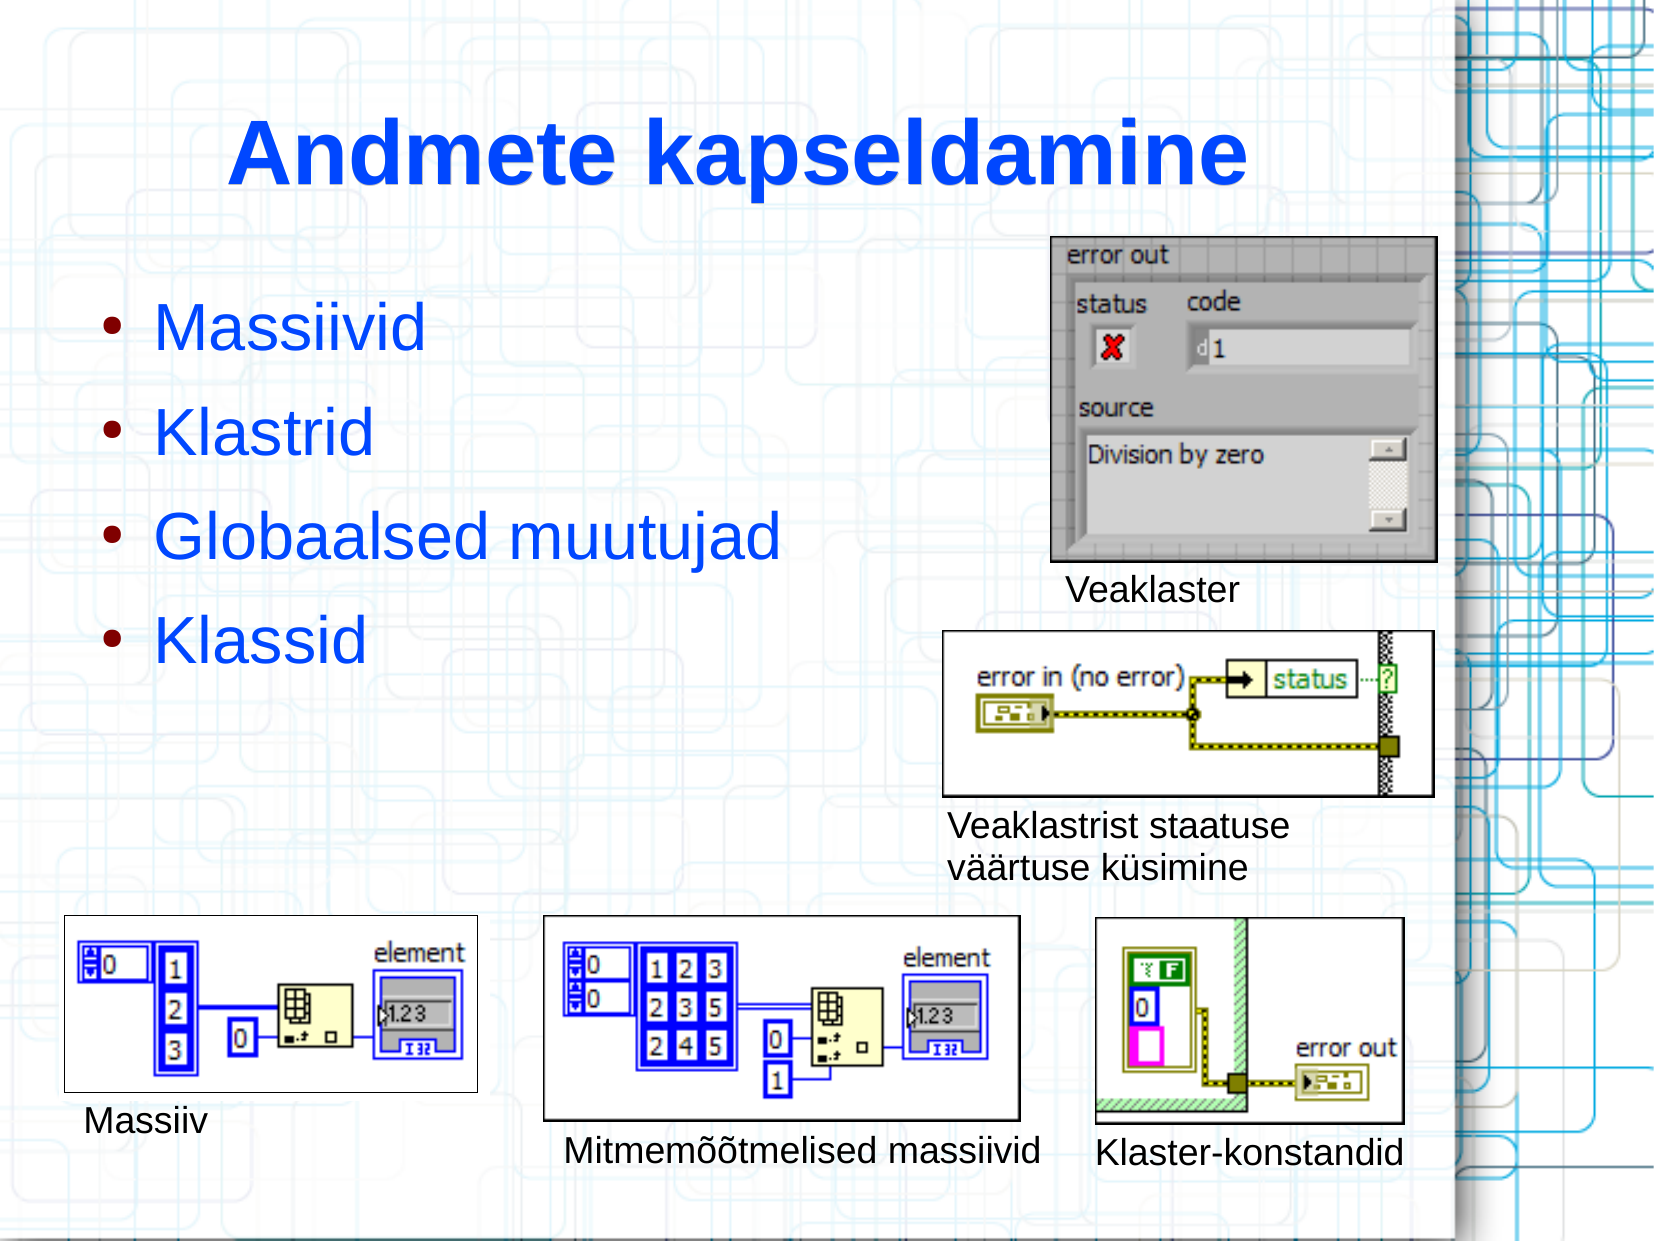

# Andmete kapseldamine
Veaklaster
Massiivid
Klastrid
Globaalsed muutujad
Klassid
Veaklastrist staatuse väärtuse küsimine
Massiiv
Mitmemõõtmelised massiivid
Klaster-konstandid